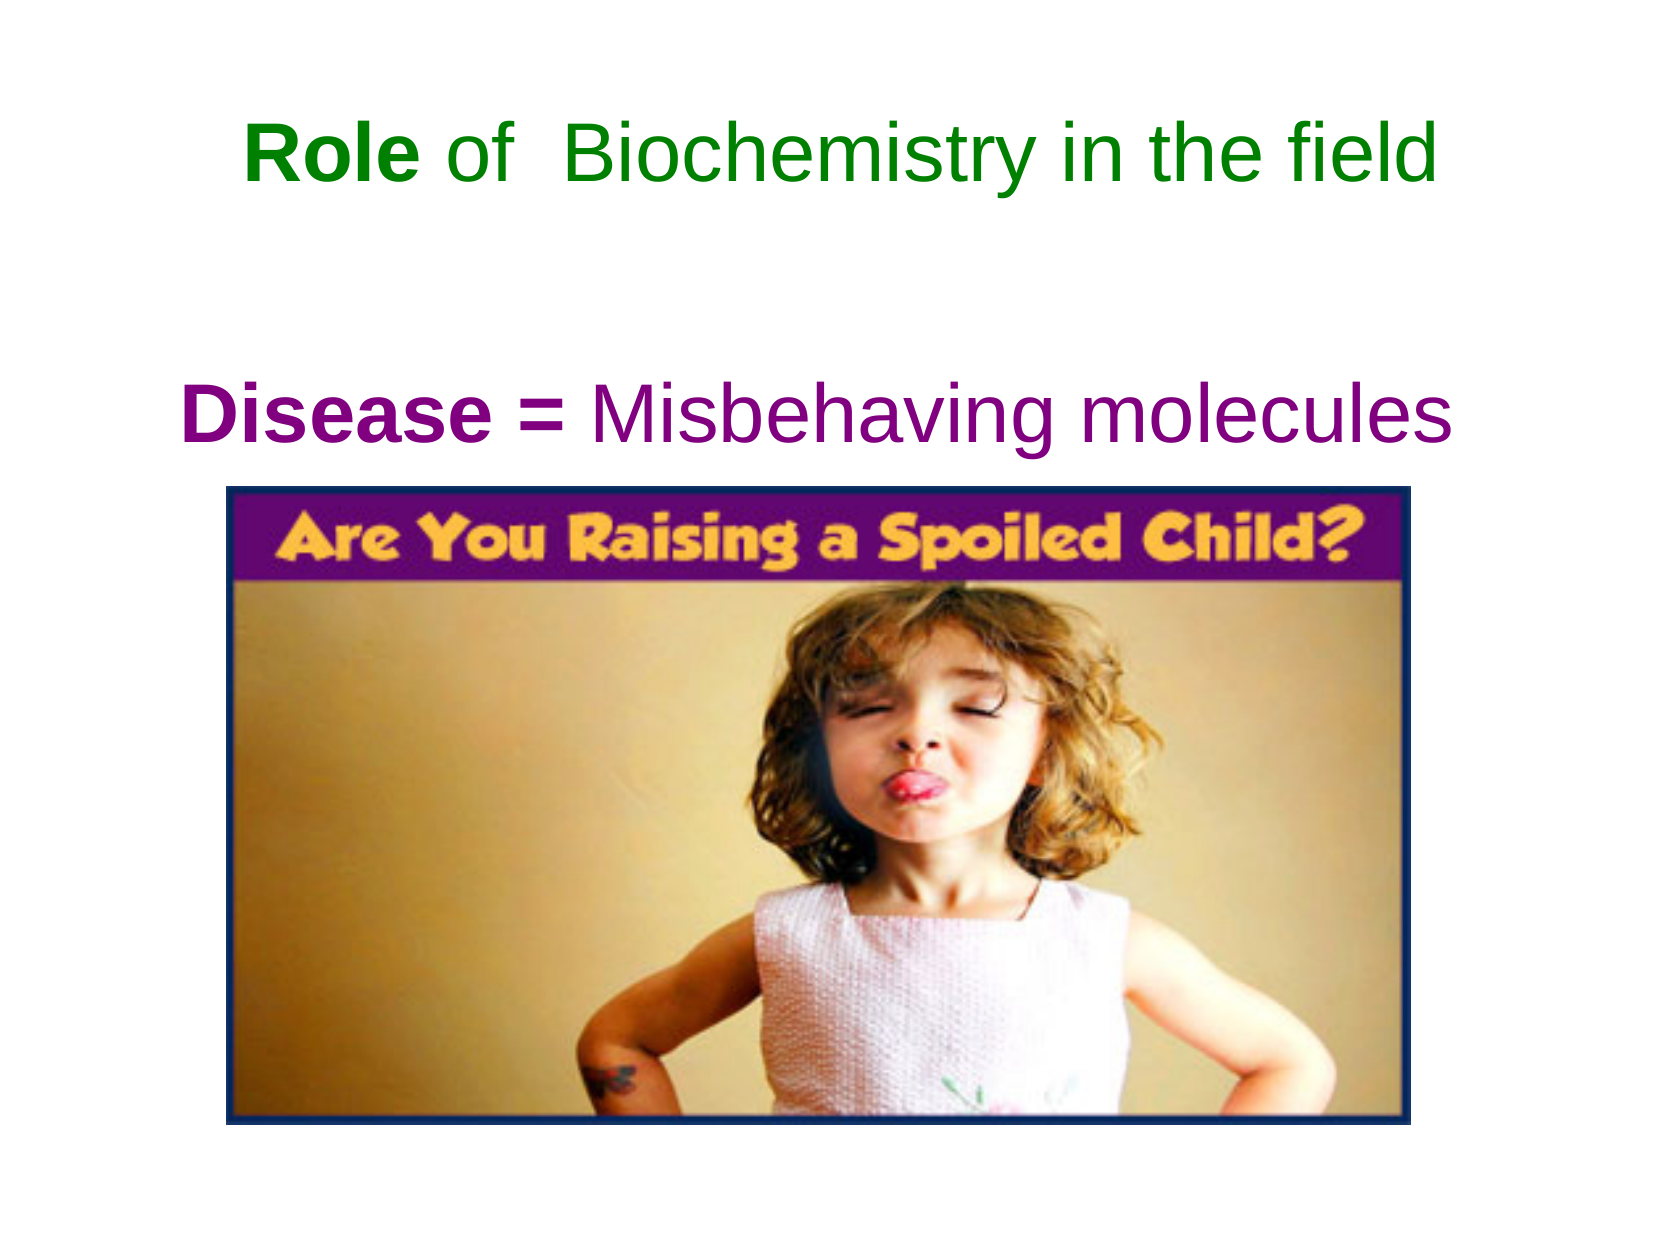

# Role of Biochemistry in the field
Disease = Misbehaving molecules